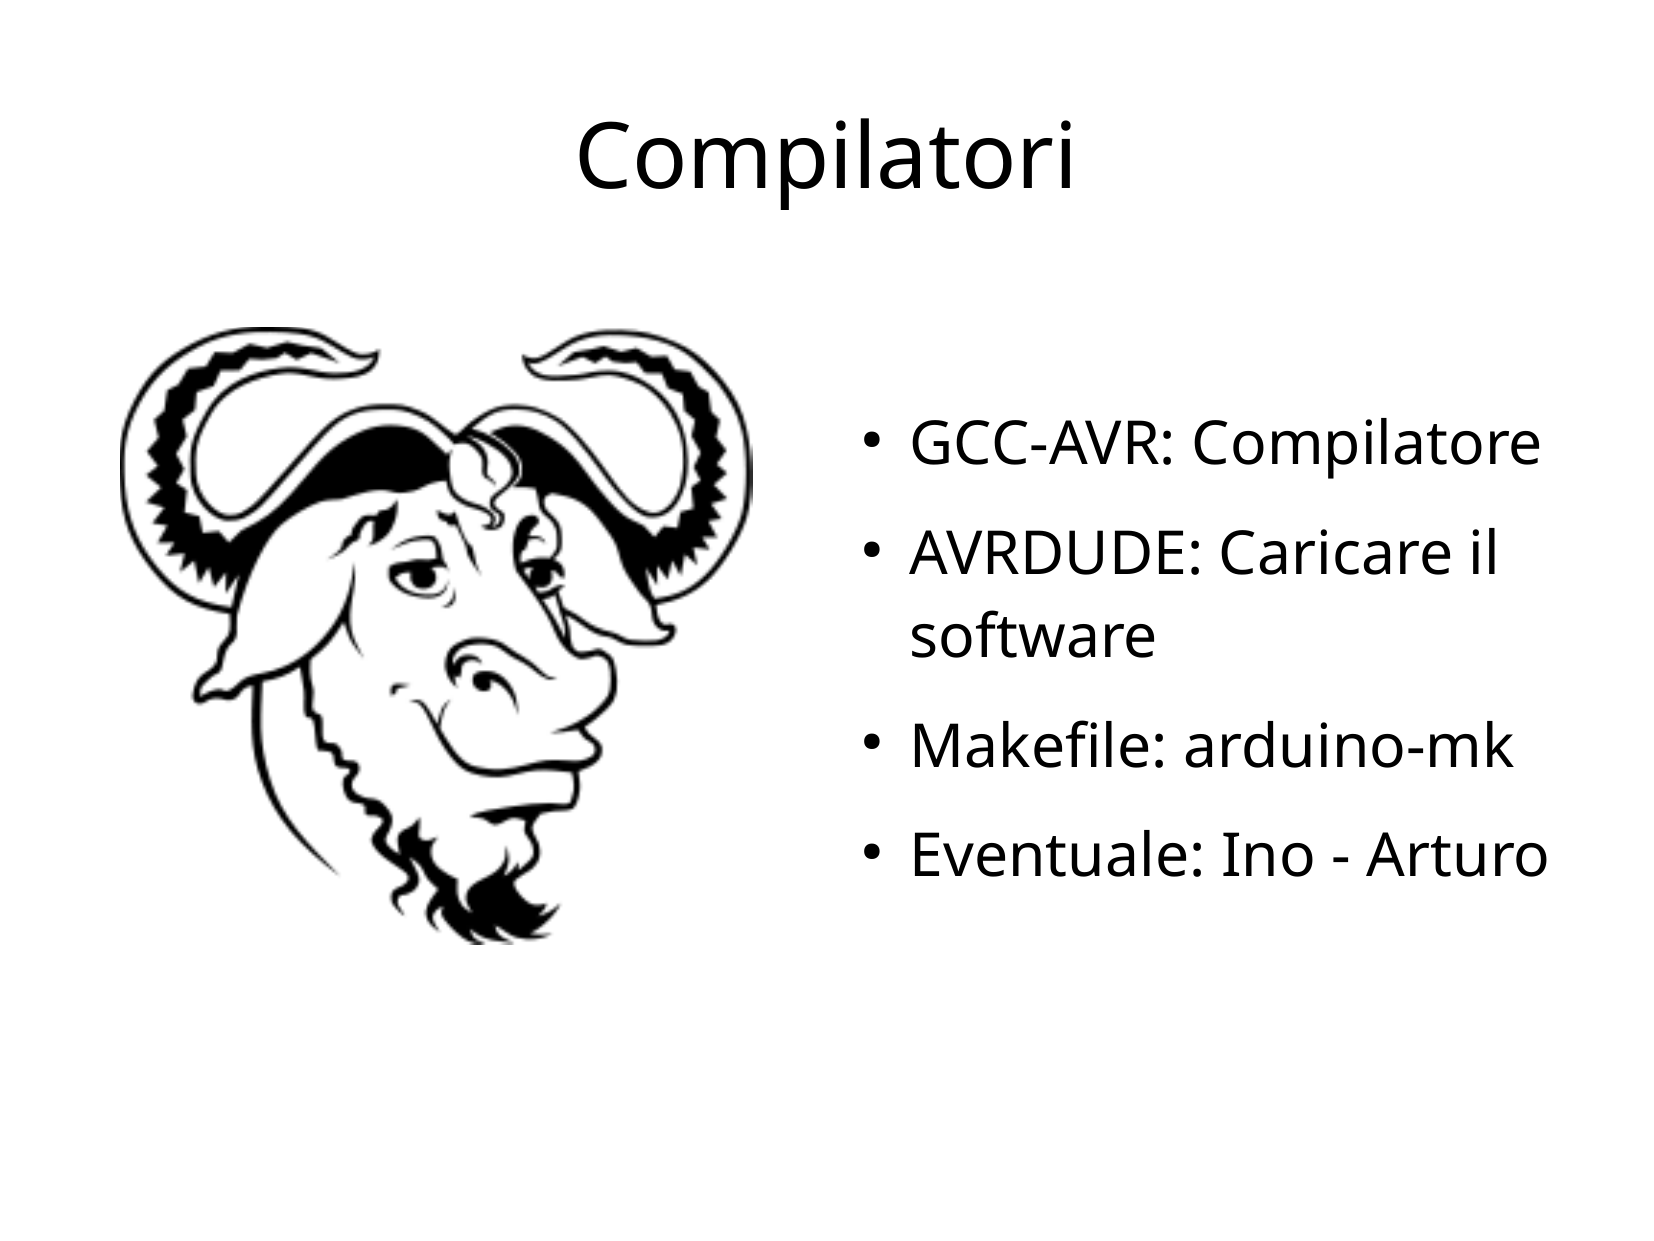

# Compilatori
GCC-AVR: Compilatore
AVRDUDE: Caricare il software
Makefile: arduino-mk
Eventuale: Ino - Arturo